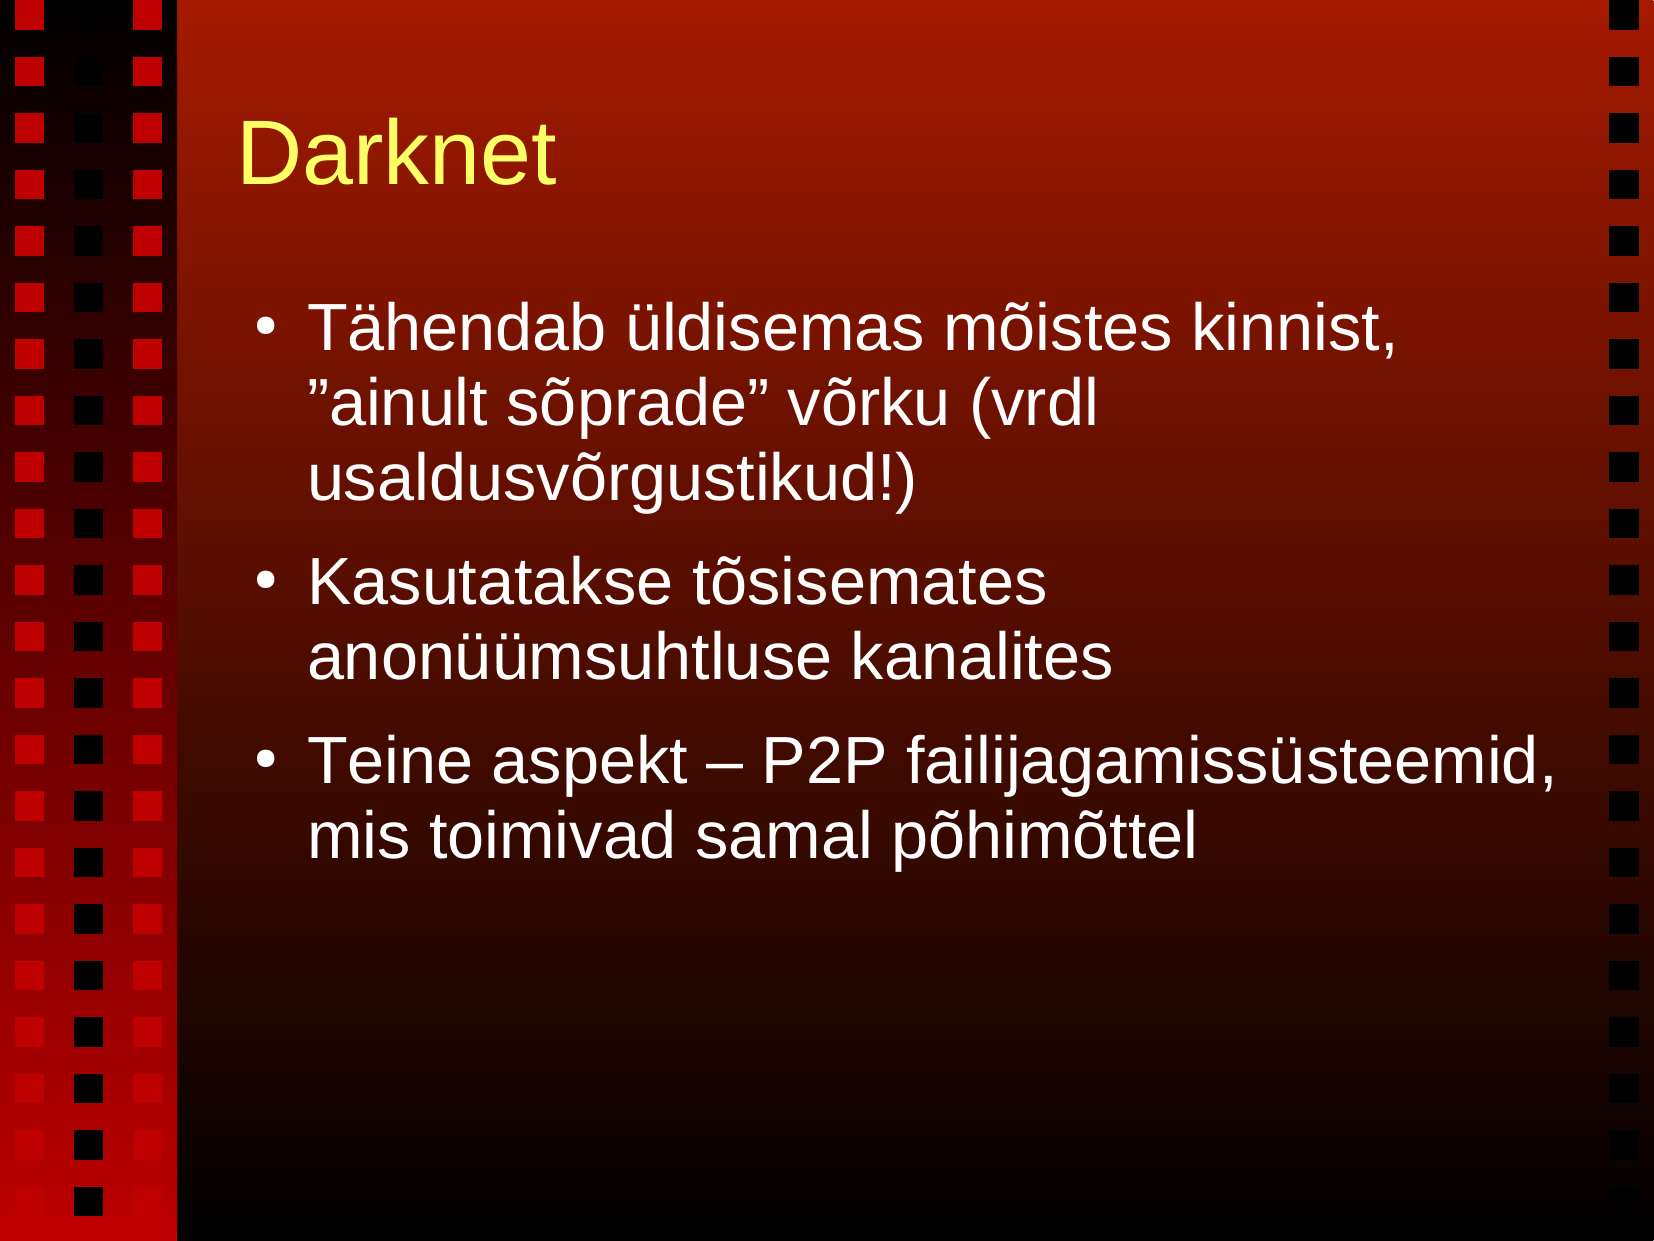

# Darknet
Tähendab üldisemas mõistes kinnist, ”ainult sõprade” võrku (vrdl usaldusvõrgustikud!)
Kasutatakse tõsisemates anonüümsuhtluse kanalites
Teine aspekt – P2P failijagamissüsteemid, mis toimivad samal põhimõttel